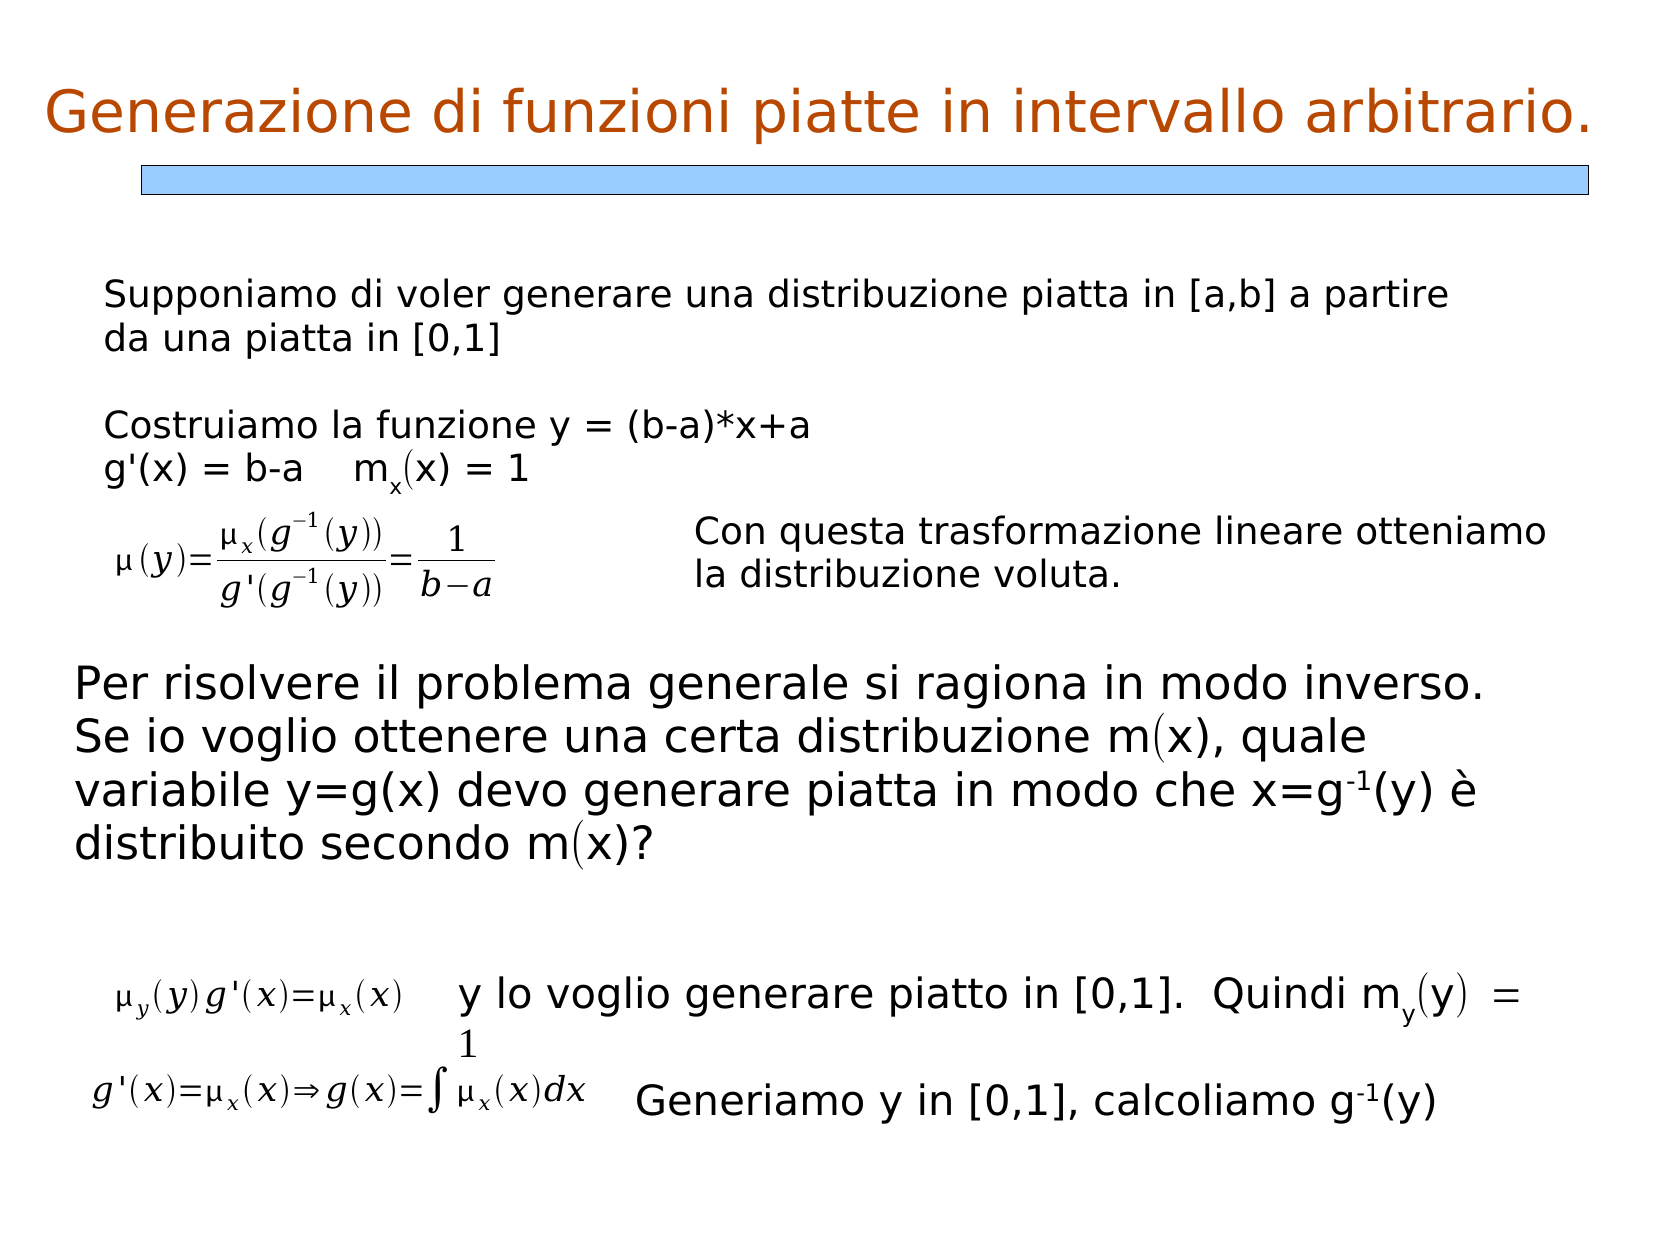

Generazione di funzioni piatte in intervallo arbitrario.
Supponiamo di voler generare una distribuzione piatta in [a,b] a partire da una piatta in [0,1]
Costruiamo la funzione y = (b-a)*x+a
g'(x) = b-a mx(x) = 1
Con questa trasformazione lineare otteniamo la distribuzione voluta.
Per risolvere il problema generale si ragiona in modo inverso.
Se io voglio ottenere una certa distribuzione m(x), quale variabile y=g(x) devo generare piatta in modo che x=g-1(y) è distribuito secondo m(x)?
y lo voglio generare piatto in [0,1]. Quindi my(y) = 1
Generiamo y in [0,1], calcoliamo g-1(y)